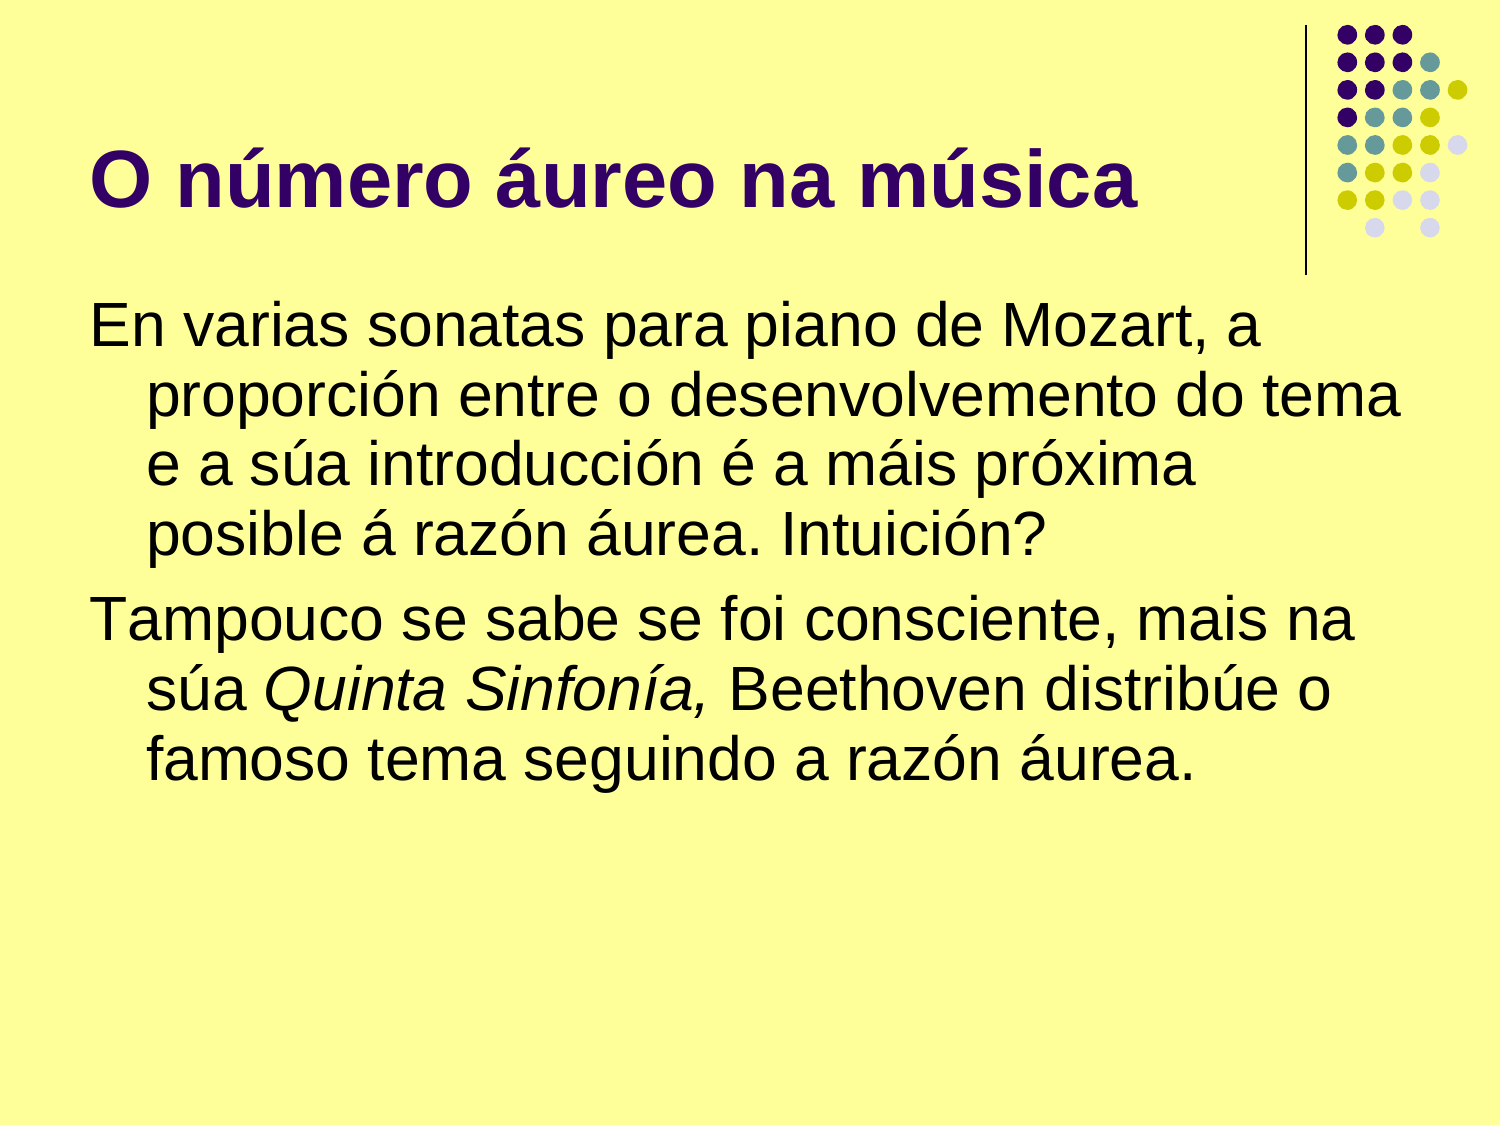

# O número áureo na música
En varias sonatas para piano de Mozart, a proporción entre o desenvolvemento do tema e a súa introducción é a máis próxima posible á razón áurea. Intuición?
Tampouco se sabe se foi consciente, mais na súa Quinta Sinfonía, Beethoven distribúe o famoso tema seguindo a razón áurea.